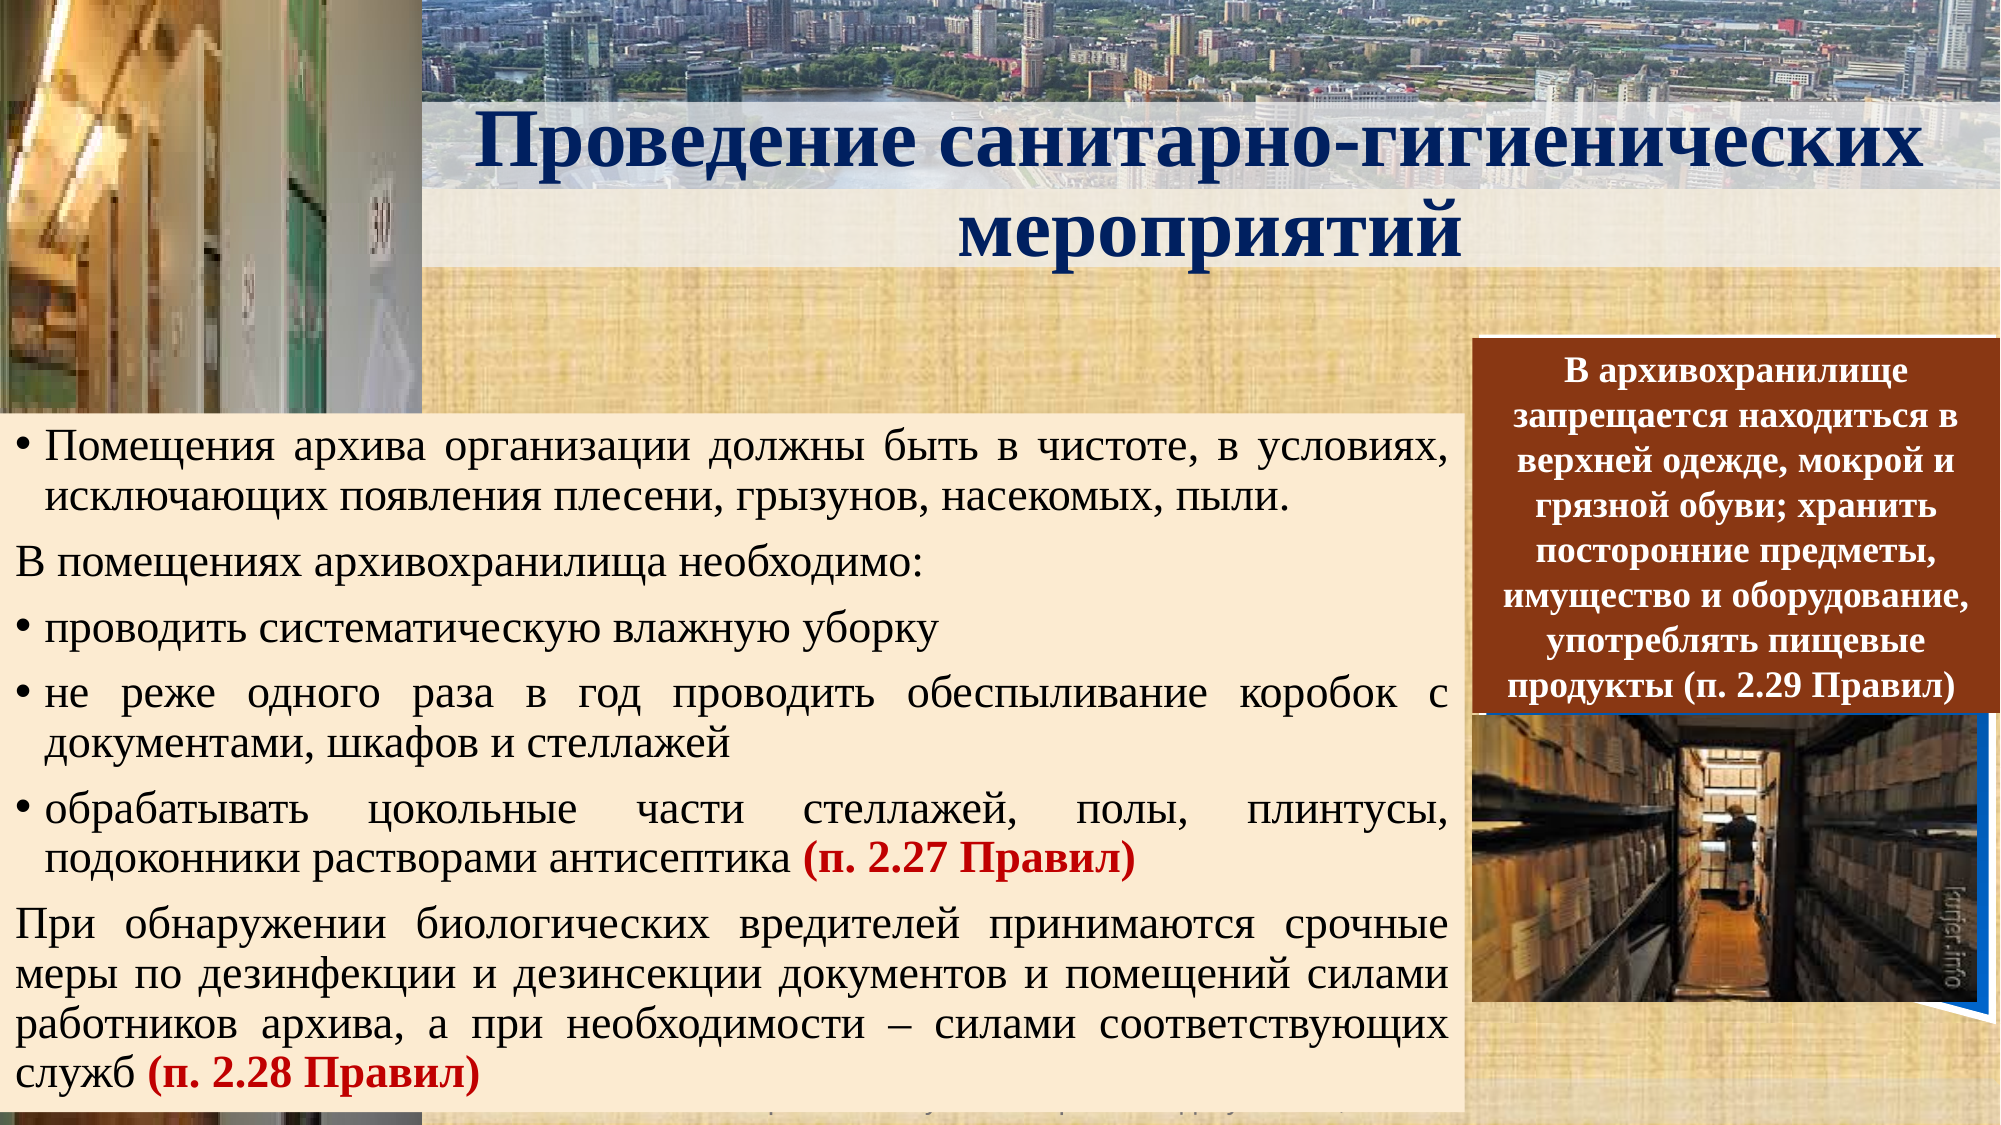

# Проведение санитарно-гигиенических мероприятий
В архивохранилище запрещается находиться в верхней одежде, мокрой и грязной обуви; хранить посторонние предметы, имущество и оборудование, употреблять пищевые продукты (п. 2.29 Правил)
Помещения архива организации должны быть в чистоте, в условиях, исключающих появления плесени, грызунов, насекомых, пыли.
В помещениях архивохранилища необходимо:
проводить систематическую влажную уборку
не реже одного раза в год проводить обеспыливание коробок с документами, шкафов и стеллажей
обрабатывать цокольные части стеллажей, полы, плинтусы, подоконники растворами антисептика (п. 2.27 Правил)
При обнаружении биологических вредителей принимаются срочные меры по дезинфекции и дезинсекции документов и помещений силами работников архива, а при необходимости – силами соответствующих служб (п. 2.28 Правил)